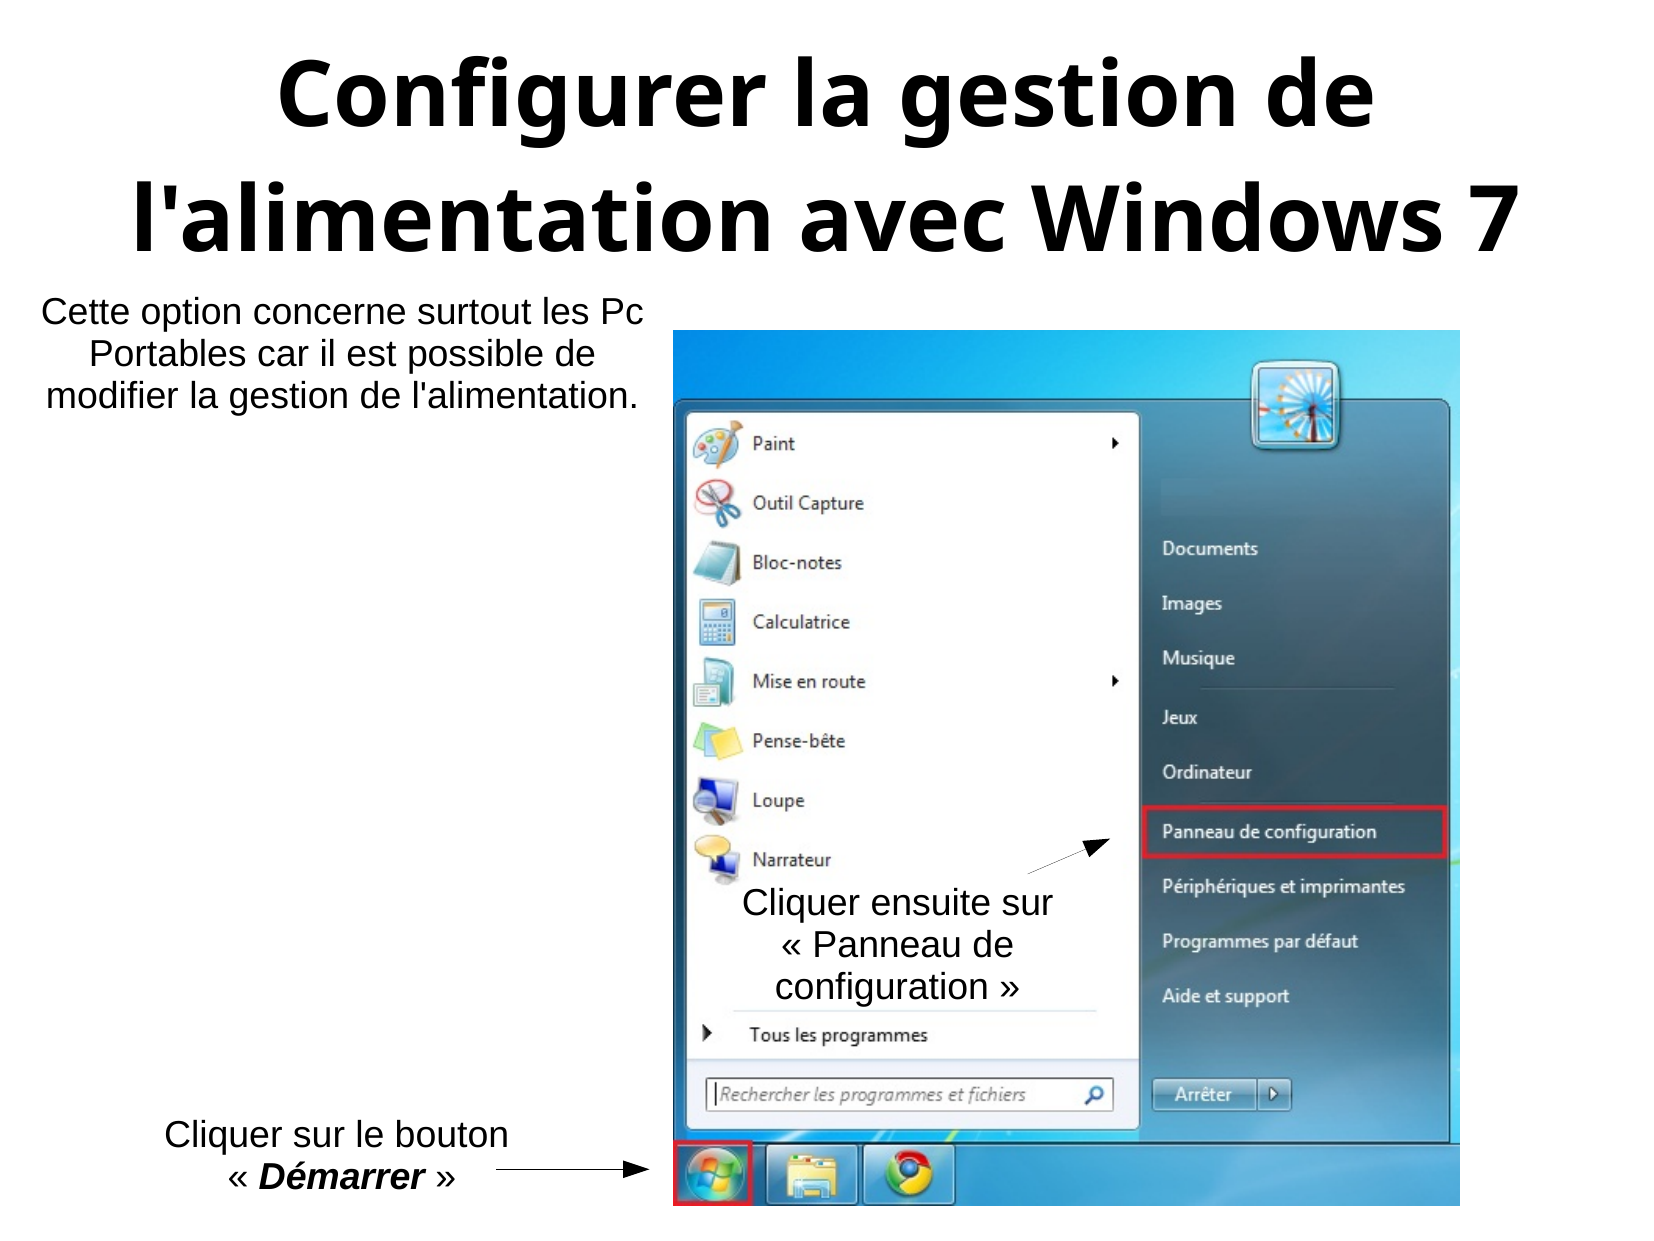

# Configurer la gestion de l'alimentation avec Windows 7
Cette option concerne surtout les Pc Portables car il est possible de modifier la gestion de l'alimentation.
Cliquer ensuite sur « Panneau de configuration »
Cliquer sur le bouton
 « Démarrer »